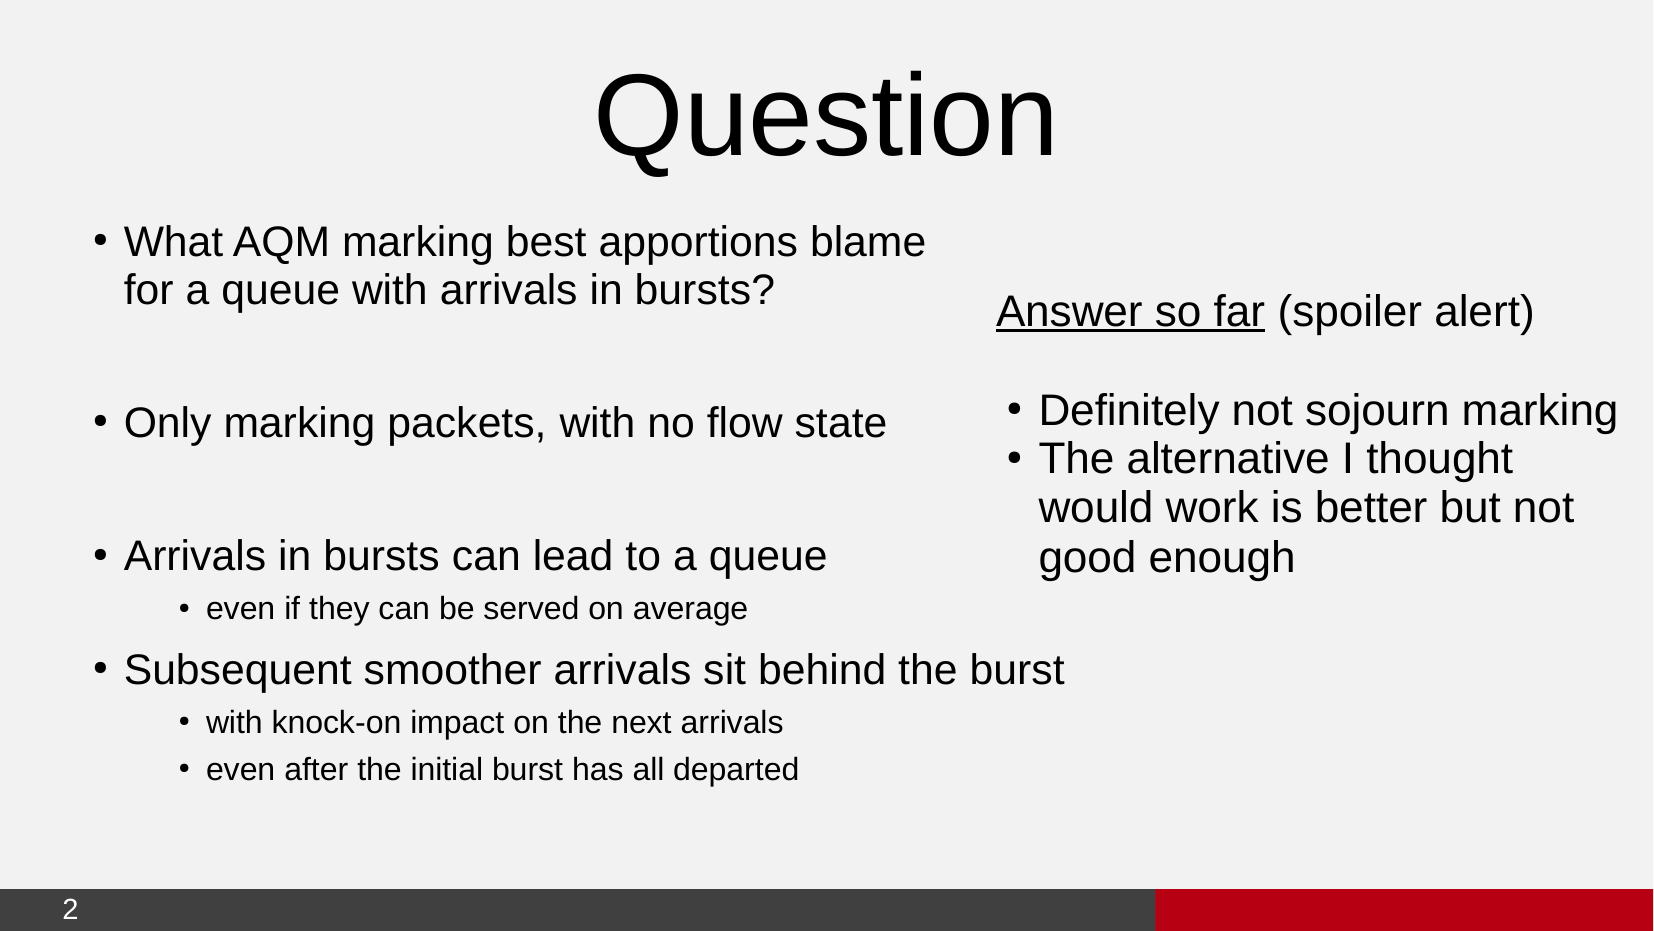

# Question
What AQM marking best apportions blame
for a queue with arrivals in bursts?
Only marking packets, with no flow state
Arrivals in bursts can lead to a queue
even if they can be served on average
Subsequent smoother arrivals sit behind the burst
with knock-on impact on the next arrivals
even after the initial burst has all departed
Answer so far (spoiler alert)
Definitely not sojourn marking
The alternative I thought would work is better but not good enough
2